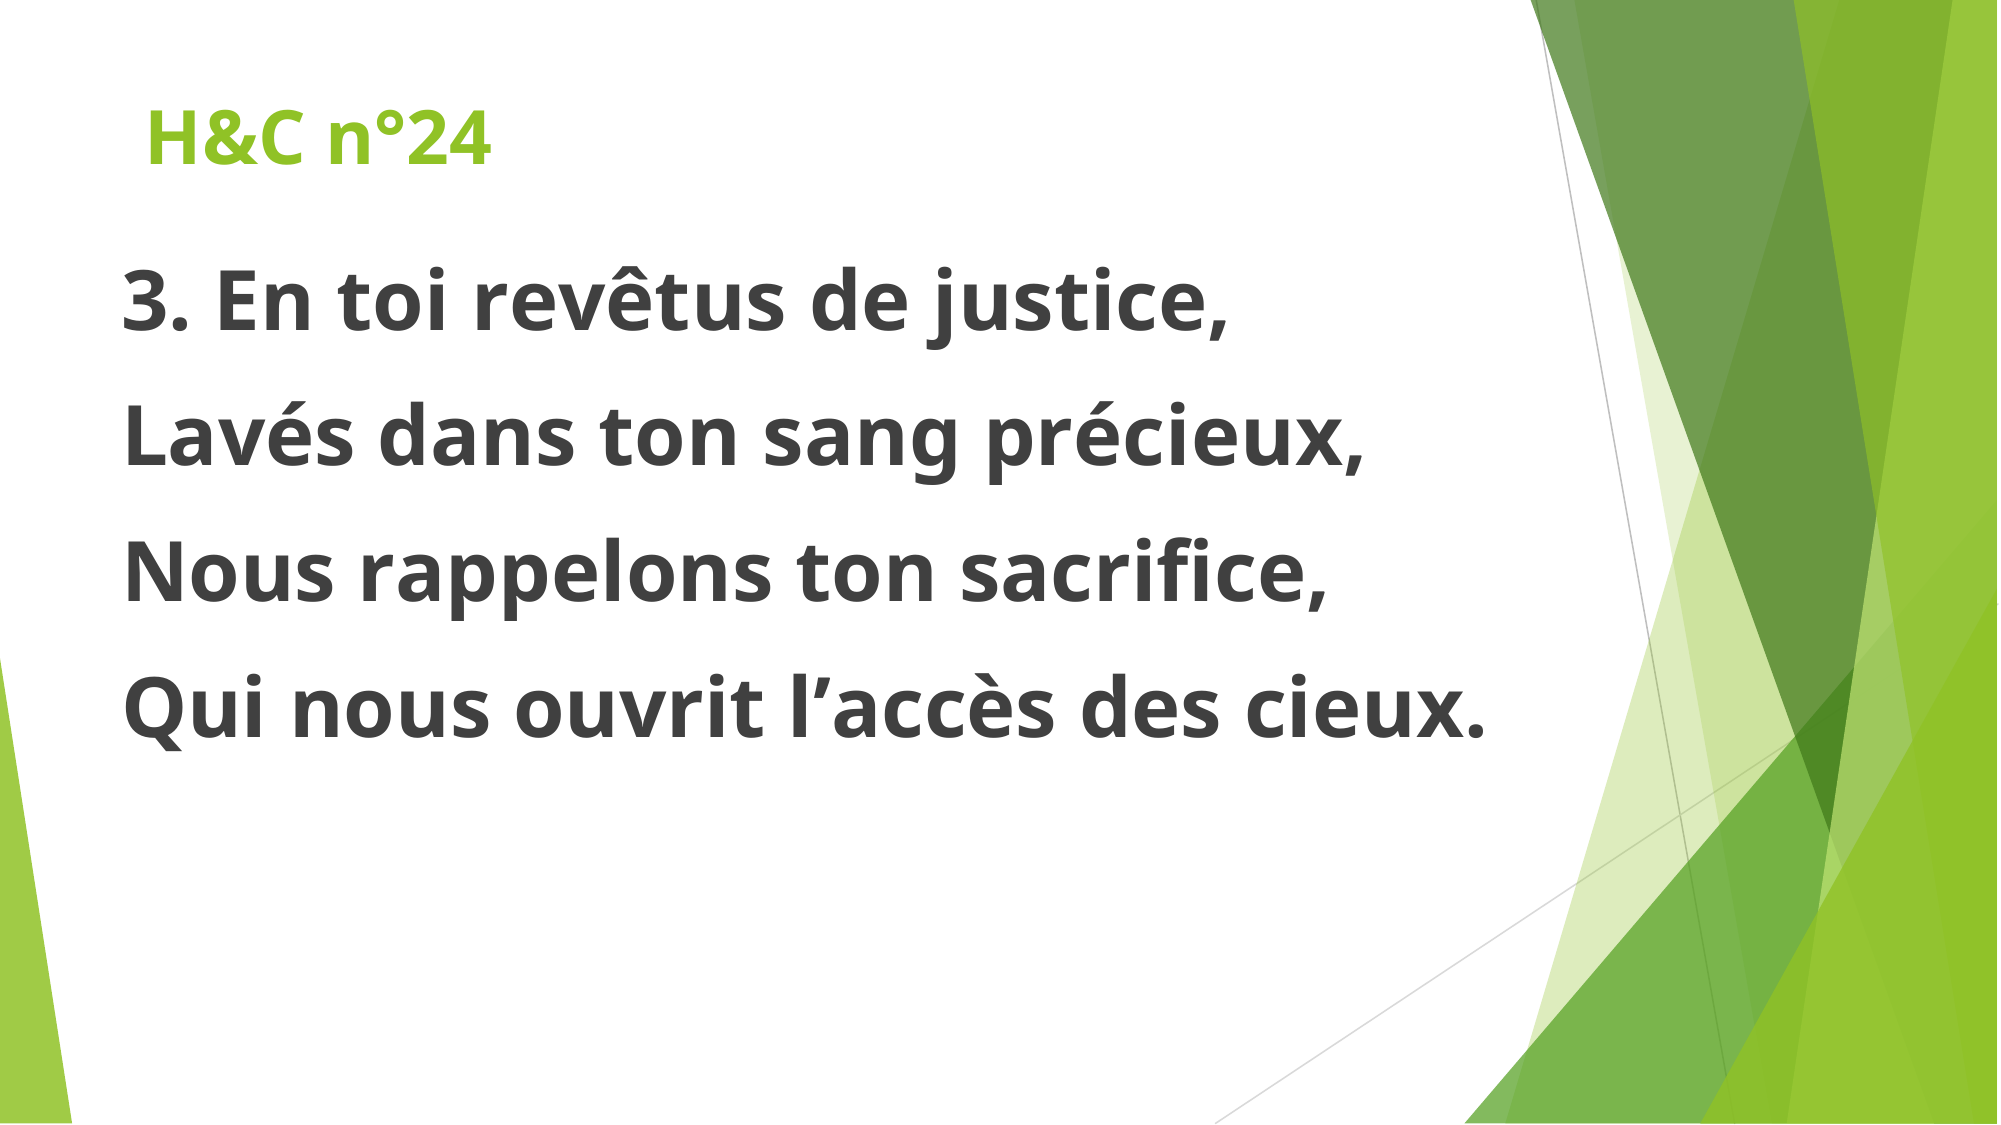

H&C n°24
3. En toi revêtus de justice,
Lavés dans ton sang précieux,
Nous rappelons ton sacrifice,
Qui nous ouvrit l’accès des cieux.